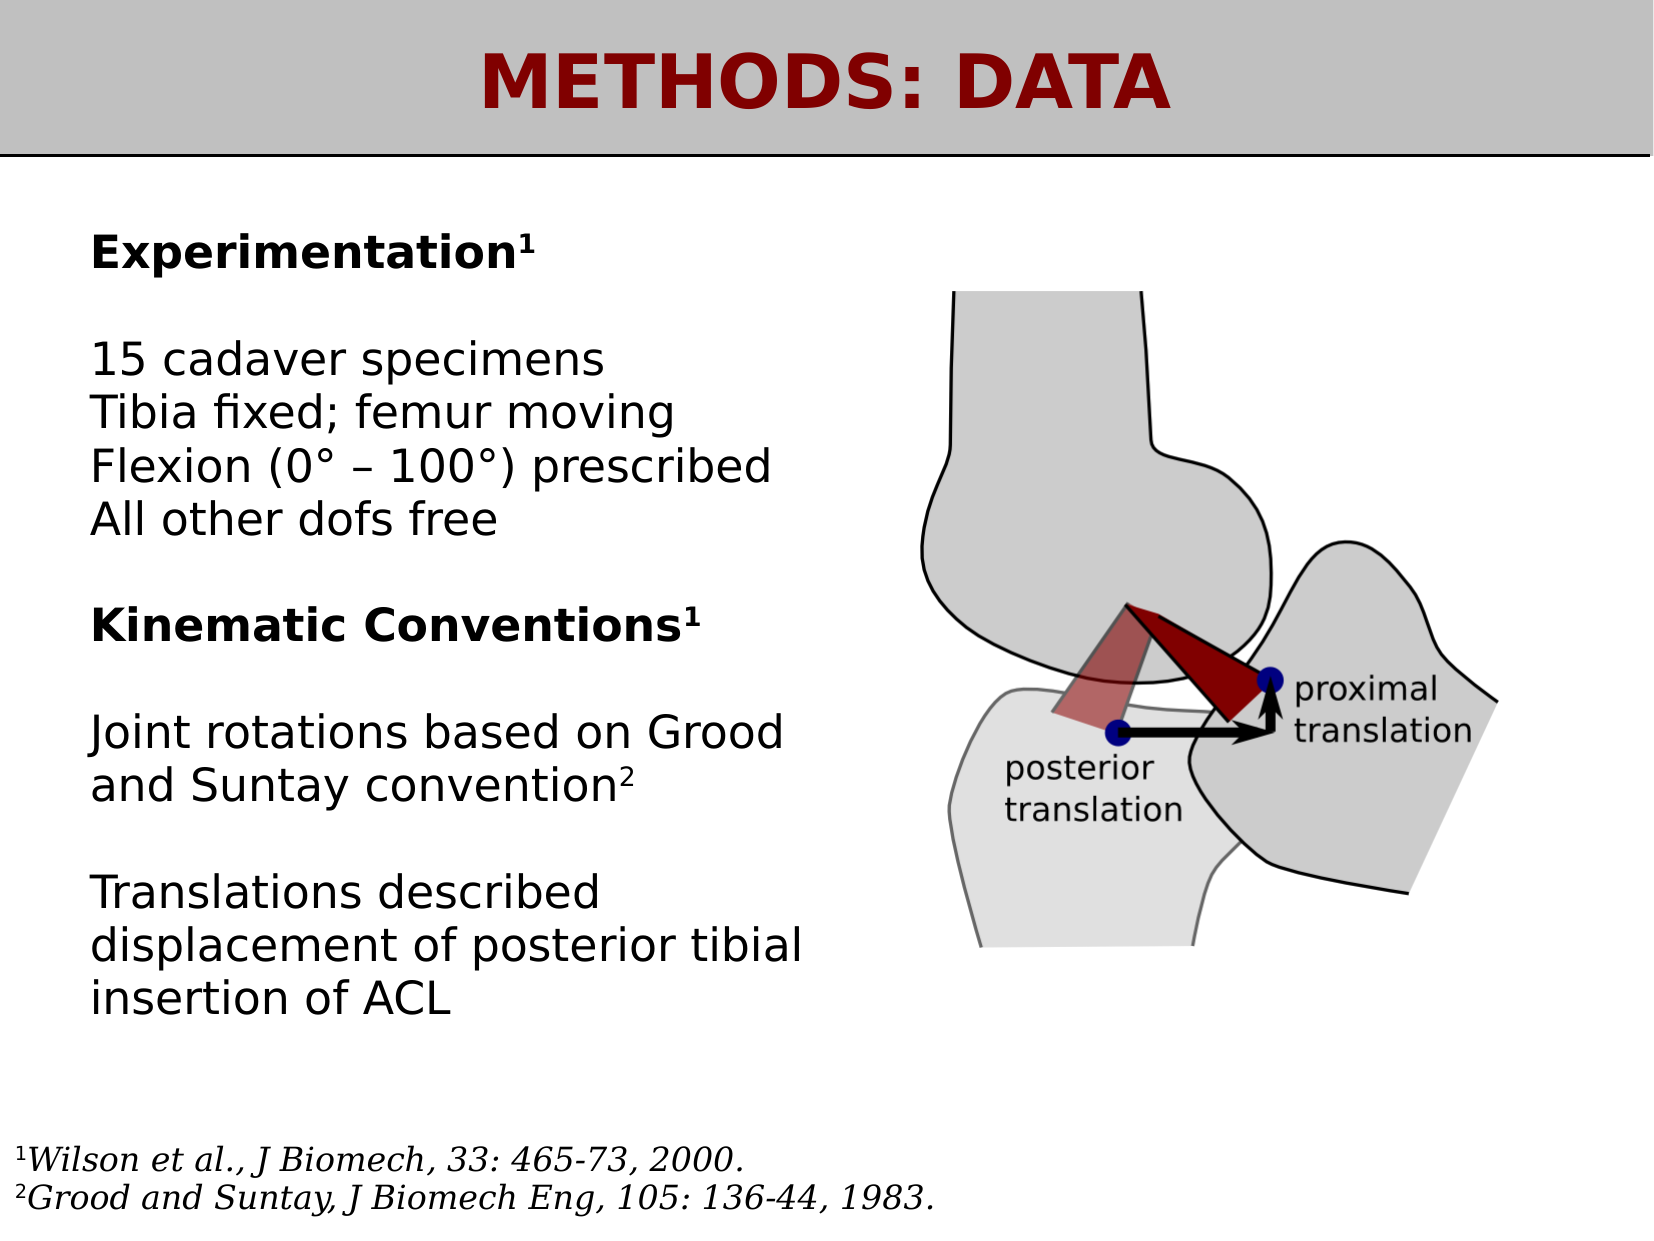

METHODS: DATA
Experimentation1
15 cadaver specimens
Tibia fixed; femur moving
Flexion (0° – 100°) prescribed
All other dofs free
Kinematic Conventions1
Joint rotations based on Grood and Suntay convention2
Translations described displacement of posterior tibial insertion of ACL
1Wilson et al., J Biomech, 33: 465-73, 2000.
2Grood and Suntay, J Biomech Eng, 105: 136-44, 1983.